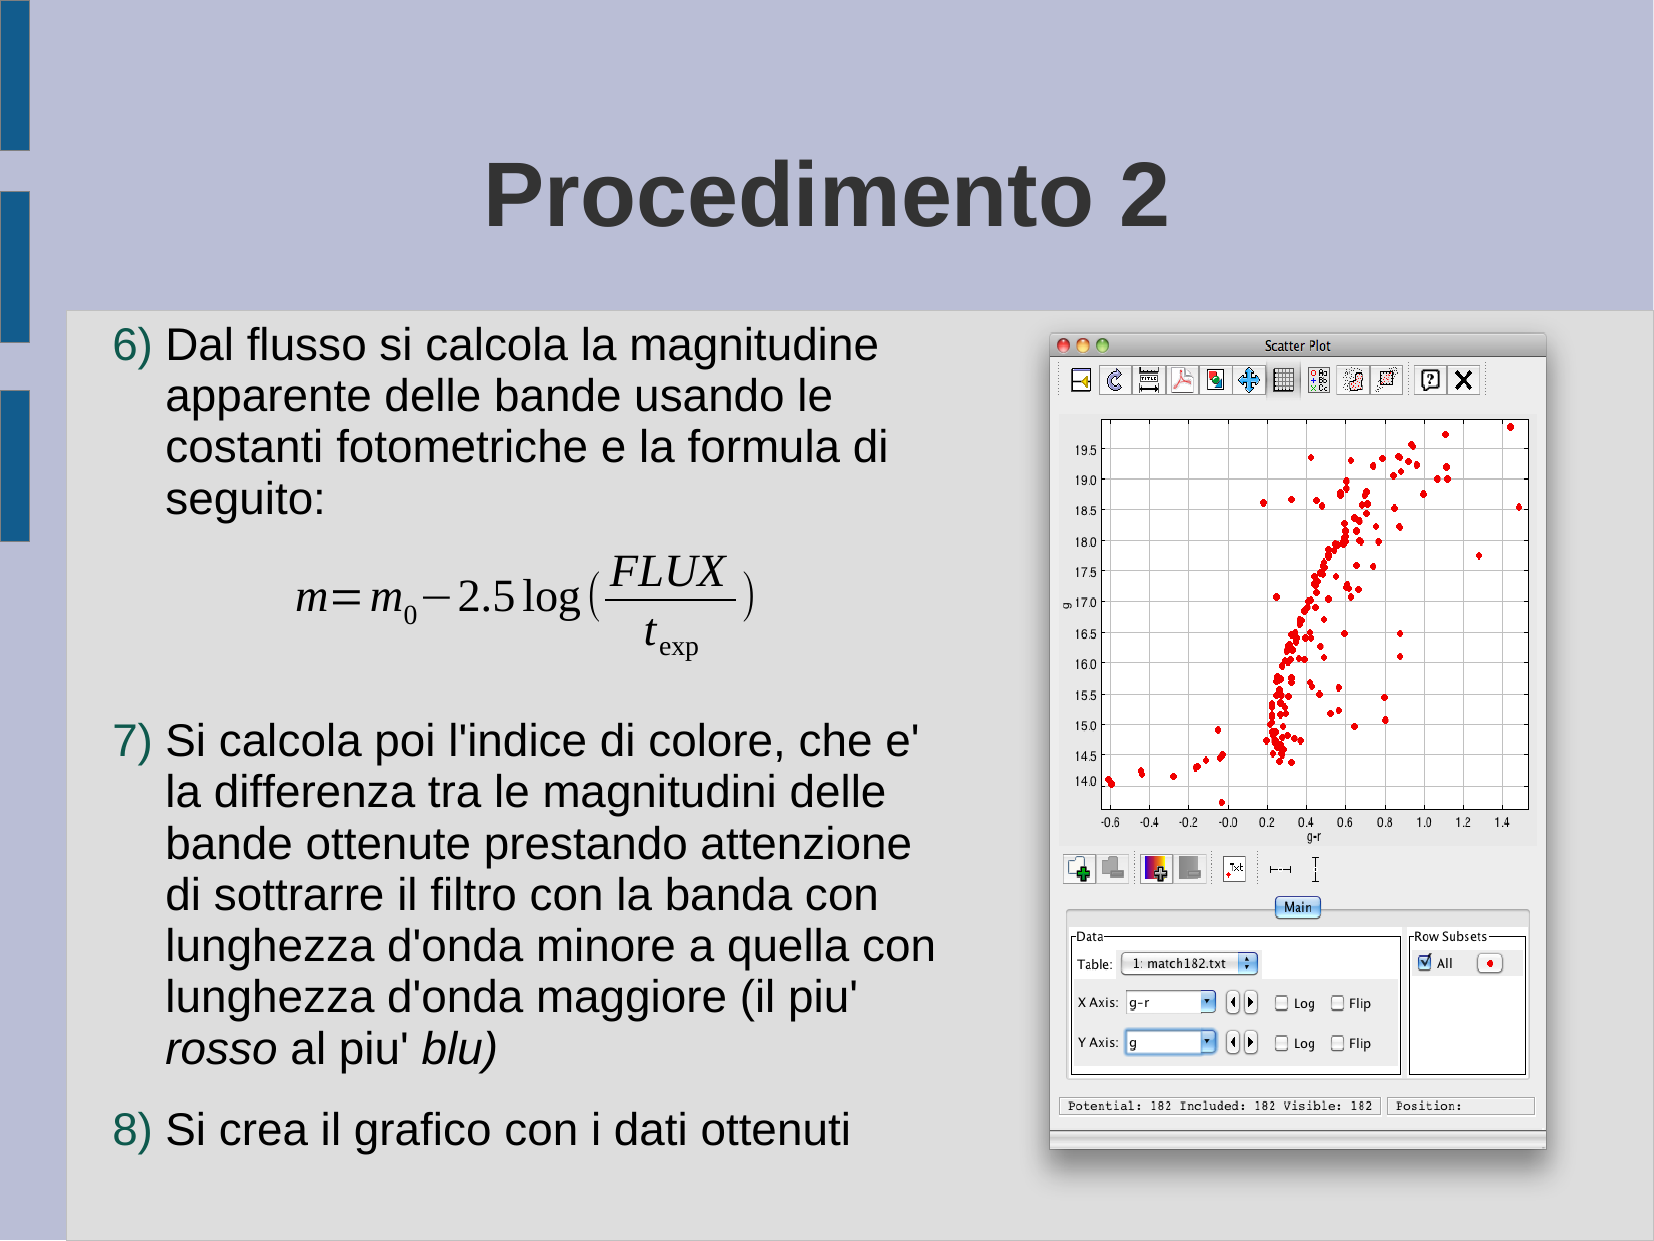

# Procedimento 2
Dal flusso si calcola la magnitudine apparente delle bande usando le costanti fotometriche e la formula di seguito:
Si calcola poi l'indice di colore, che e' la differenza tra le magnitudini delle bande ottenute prestando attenzione di sottrarre il filtro con la banda con lunghezza d'onda minore a quella con lunghezza d'onda maggiore (il piu' rosso al piu' blu)
Si crea il grafico con i dati ottenuti